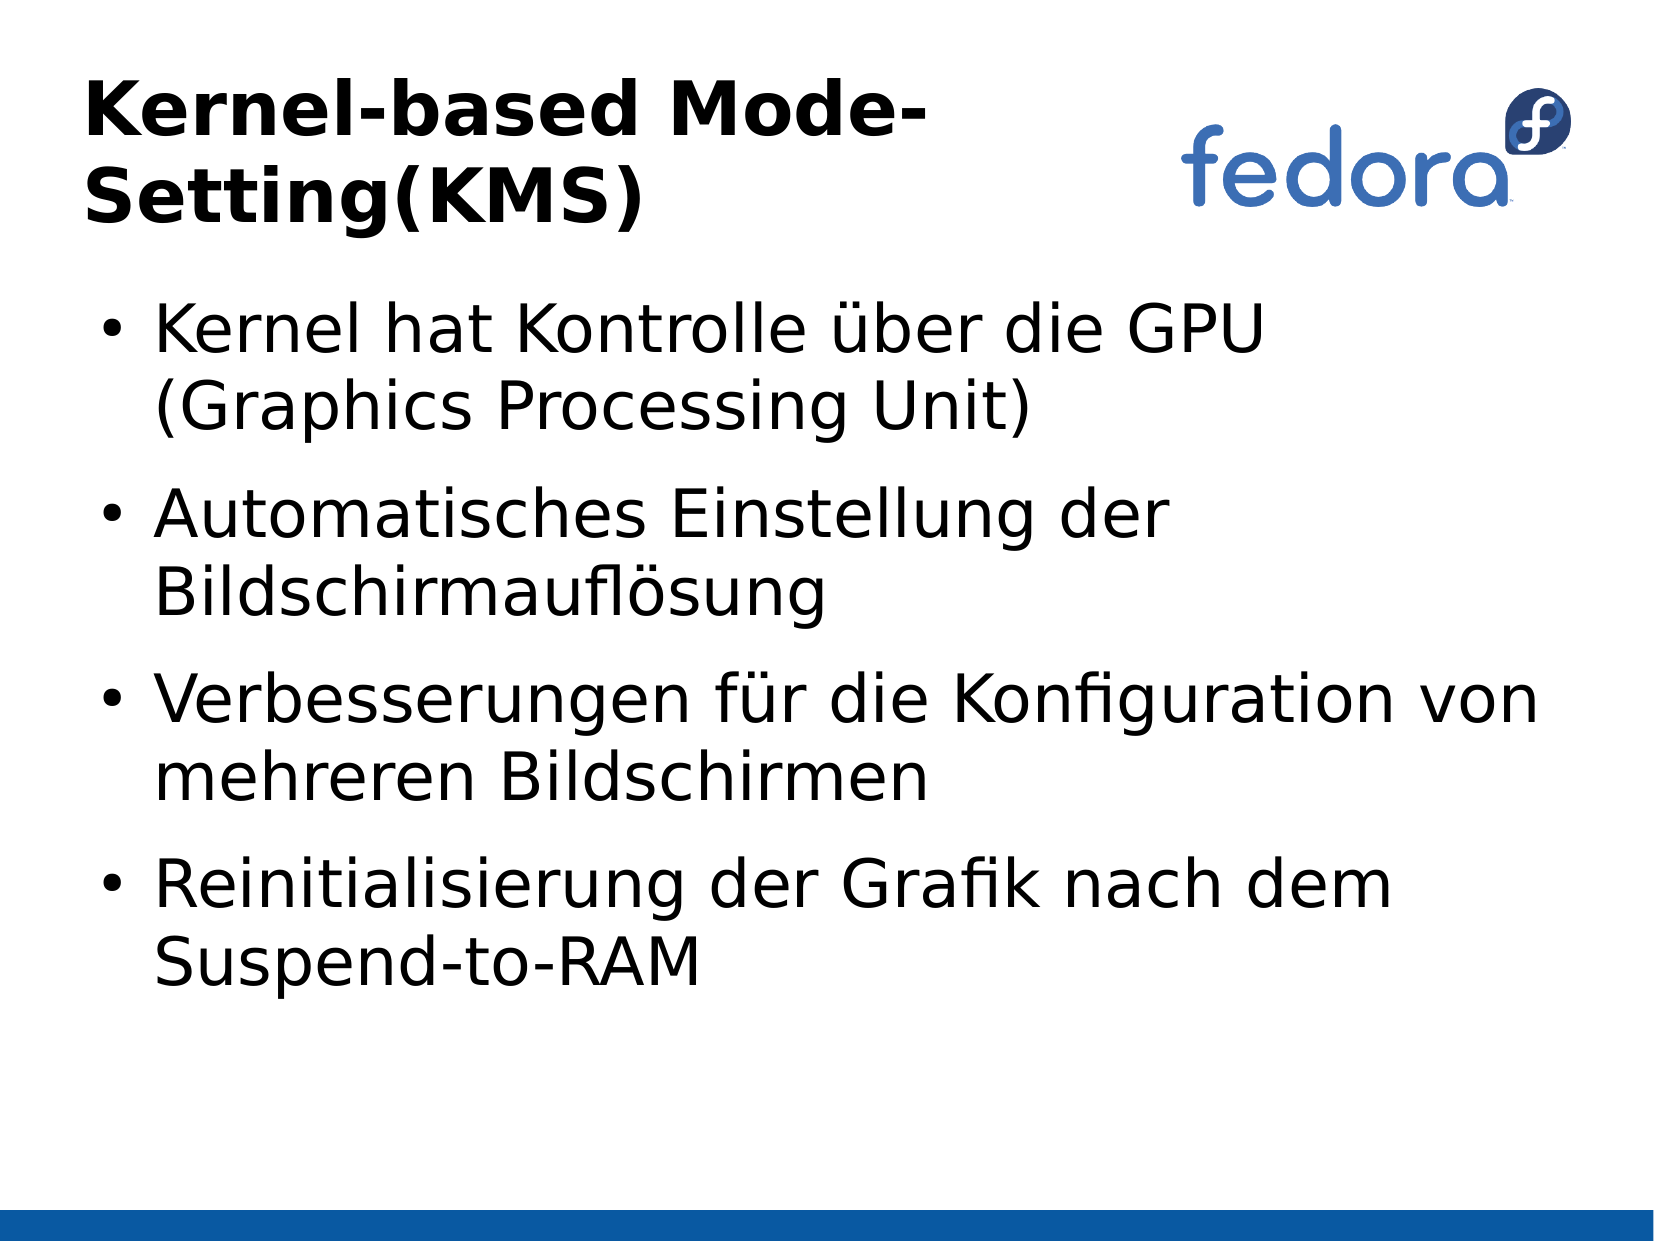

# Kernel-based Mode-Setting(KMS)
Kernel hat Kontrolle über die GPU (Graphics Processing Unit)
Automatisches Einstellung der Bildschirmauflösung
Verbesserungen für die Konfiguration von mehreren Bildschirmen
Reinitialisierung der Grafik nach dem Suspend-to-RAM